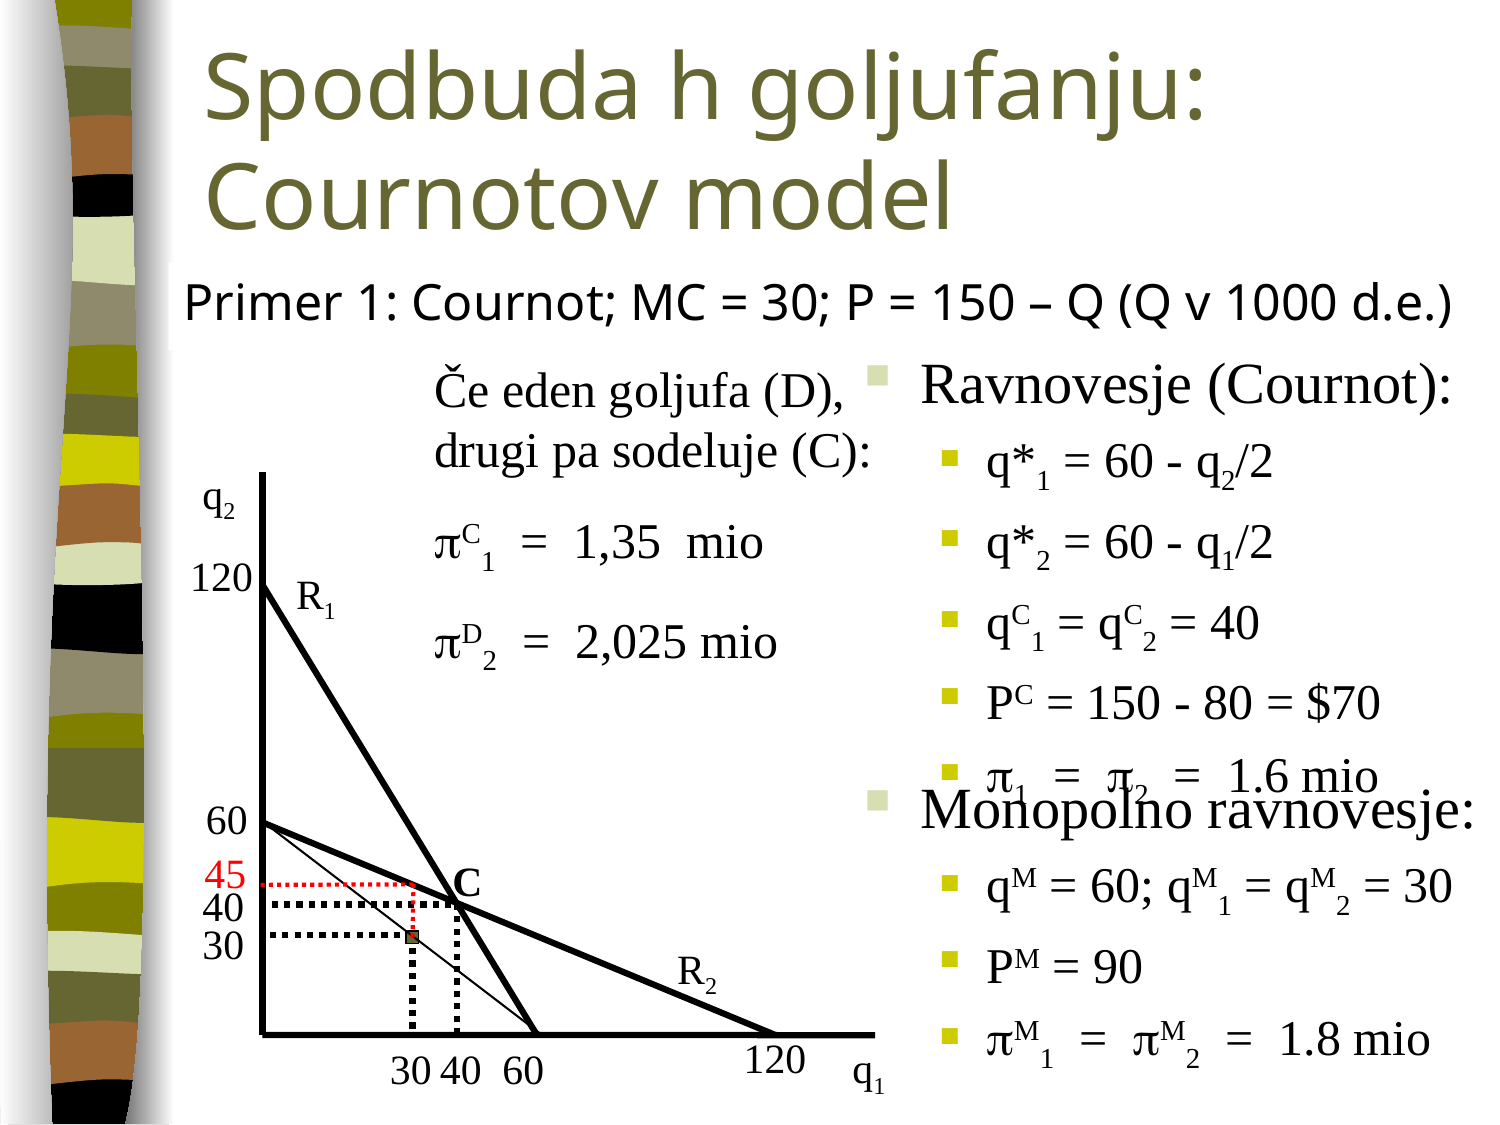

# Spodbuda h goljufanju: Cournotov model
Primer 1: Cournot; MC = 30; P = 150 – Q (Q v 1000 d.e.)
Ravnovesje (Cournot):
q*1 = 60 - q2/2
q*2 = 60 - q1/2
qC1 = qC2 = 40
PC = 150 - 80 = $70
==1.6 mio
Če eden goljufa (D), drugi pa sodeluje (C):
C=1,35mio
D=2,025 mio
q2
120
R1
Monopolno ravnovesje:
qM = 60; qM1 = qM2 = 30
PM = 90
M=M=1.8 mio
60
45
C
40
30
R2
120
q1
30
40
60